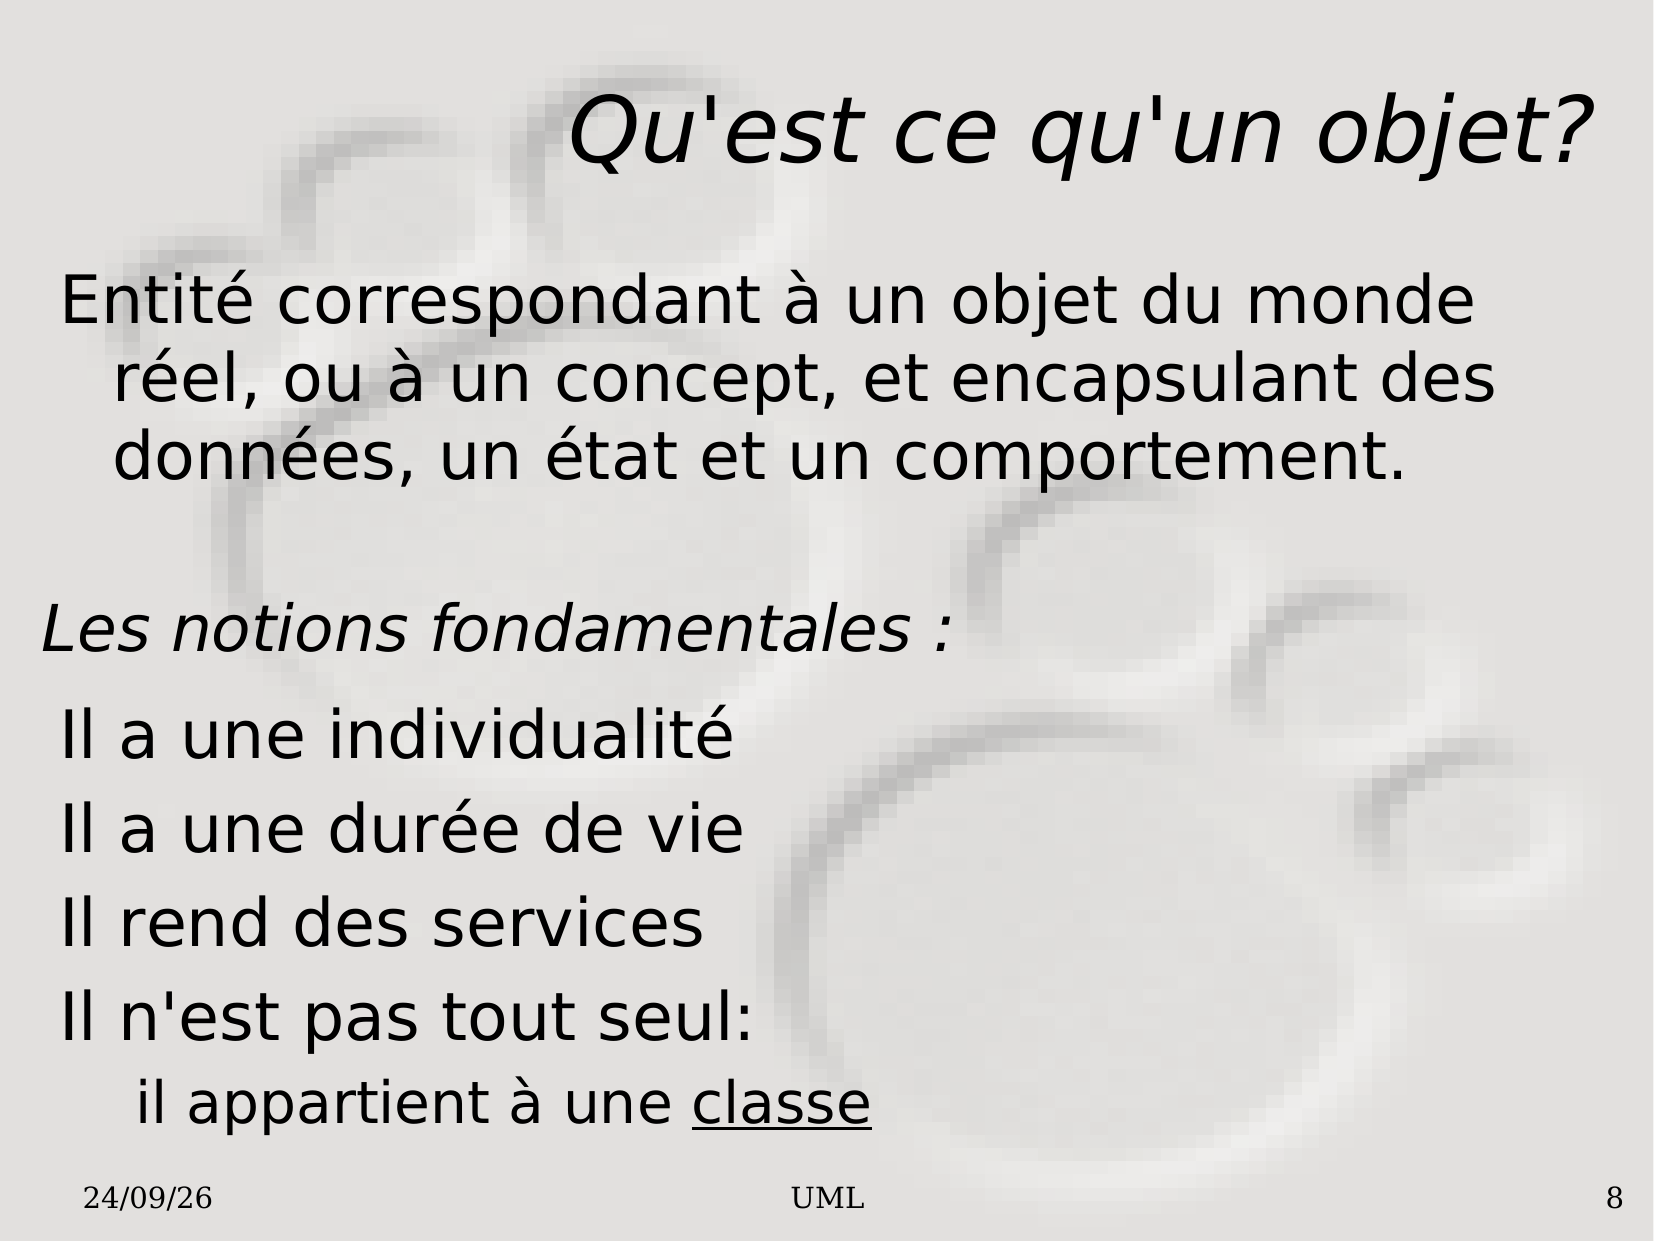

# Qu'est ce qu'un objet?
Entité correspondant à un objet du monde réel, ou à un concept, et encapsulant des données, un état et un comportement.
Les notions fondamentales :
Il a une individualité
Il a une durée de vie
Il rend des services
Il n'est pas tout seul:
il appartient à une classe
UML
8